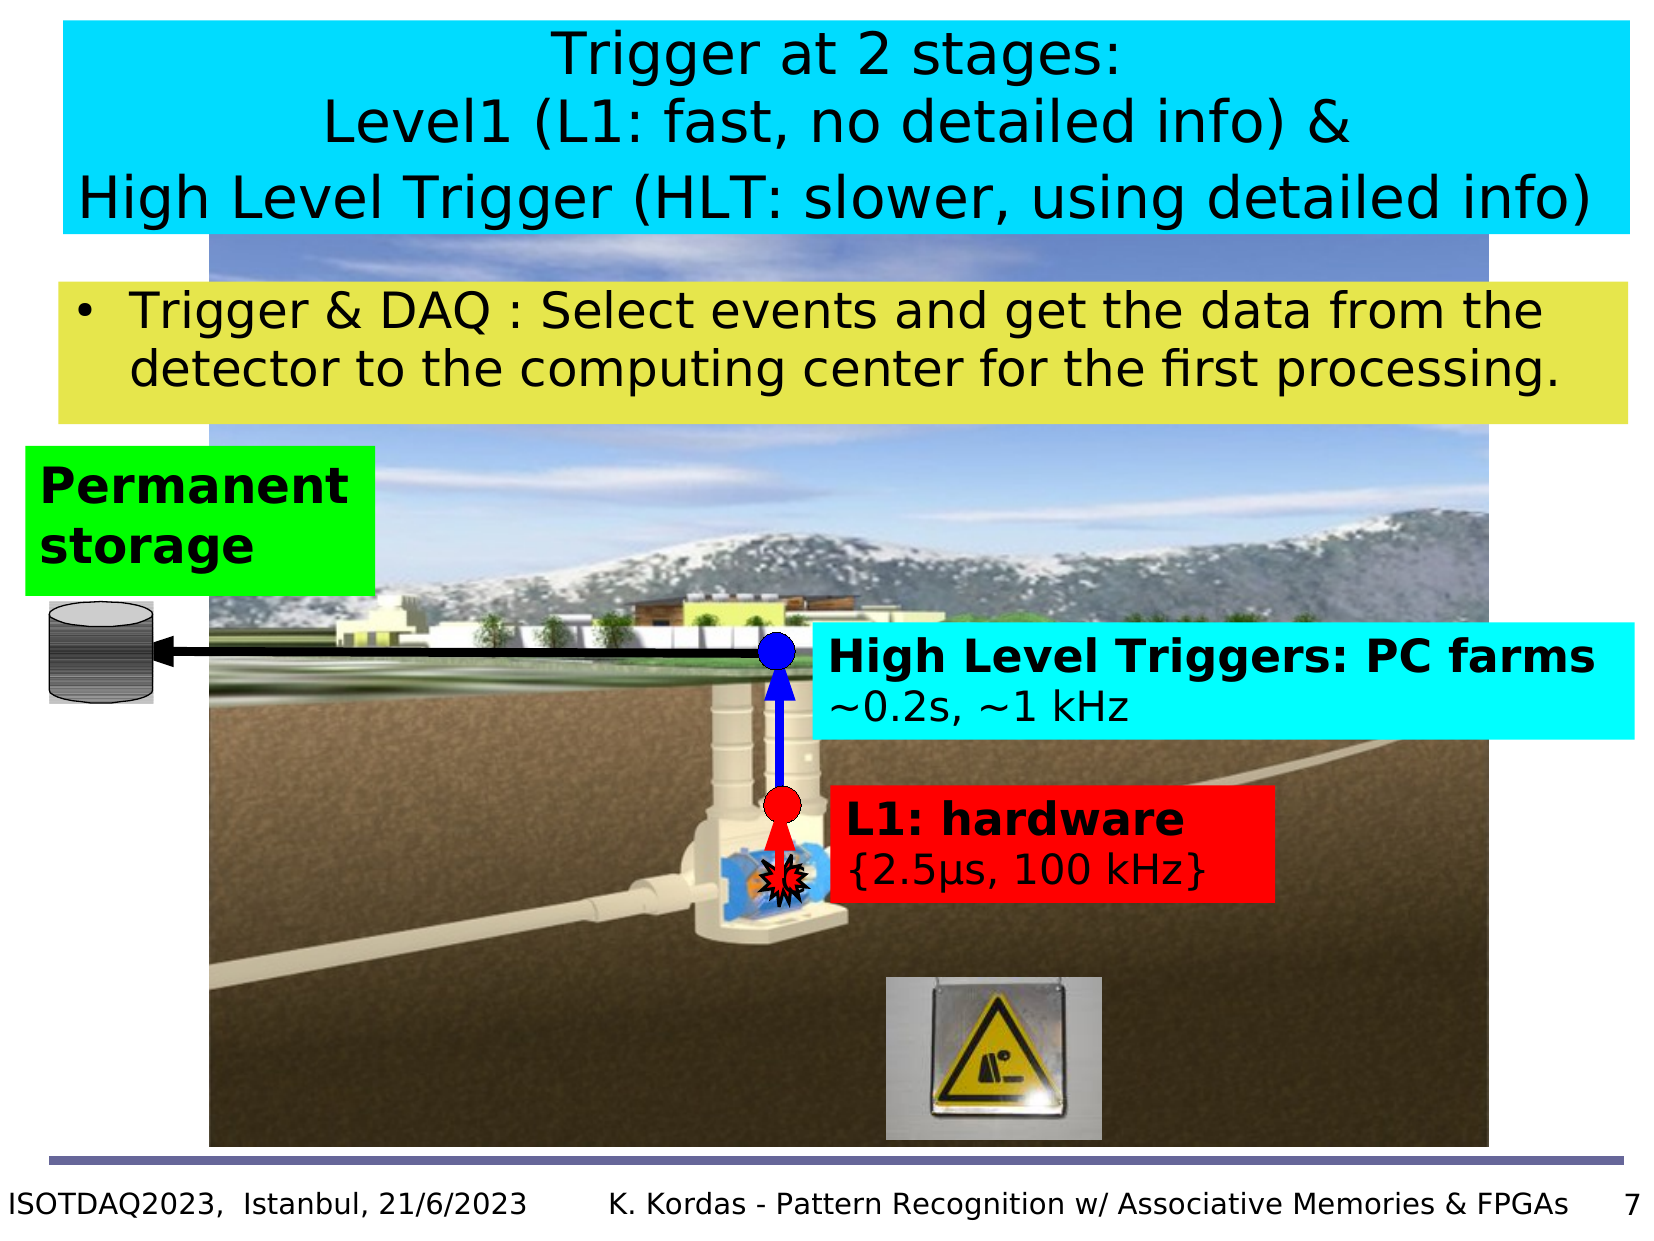

Trigger at 2 stages:
Level1 (L1: fast, no detailed info) &
High Level Trigger (HLT: slower, using detailed info)
# Trigger & DAQ : Select events and get the data from the detector to the computing center for the first processing.
Permanent
storage
High Level Triggers: PC farms
~0.2s, ~1 kHz
L1: hardware
{2.5μs, 100 kHz}
C
ISOTDAQ2023, Istanbul, 21/6/2023
K. Kordas - Pattern Recognition w/ Associative Memories & FPGAs
7